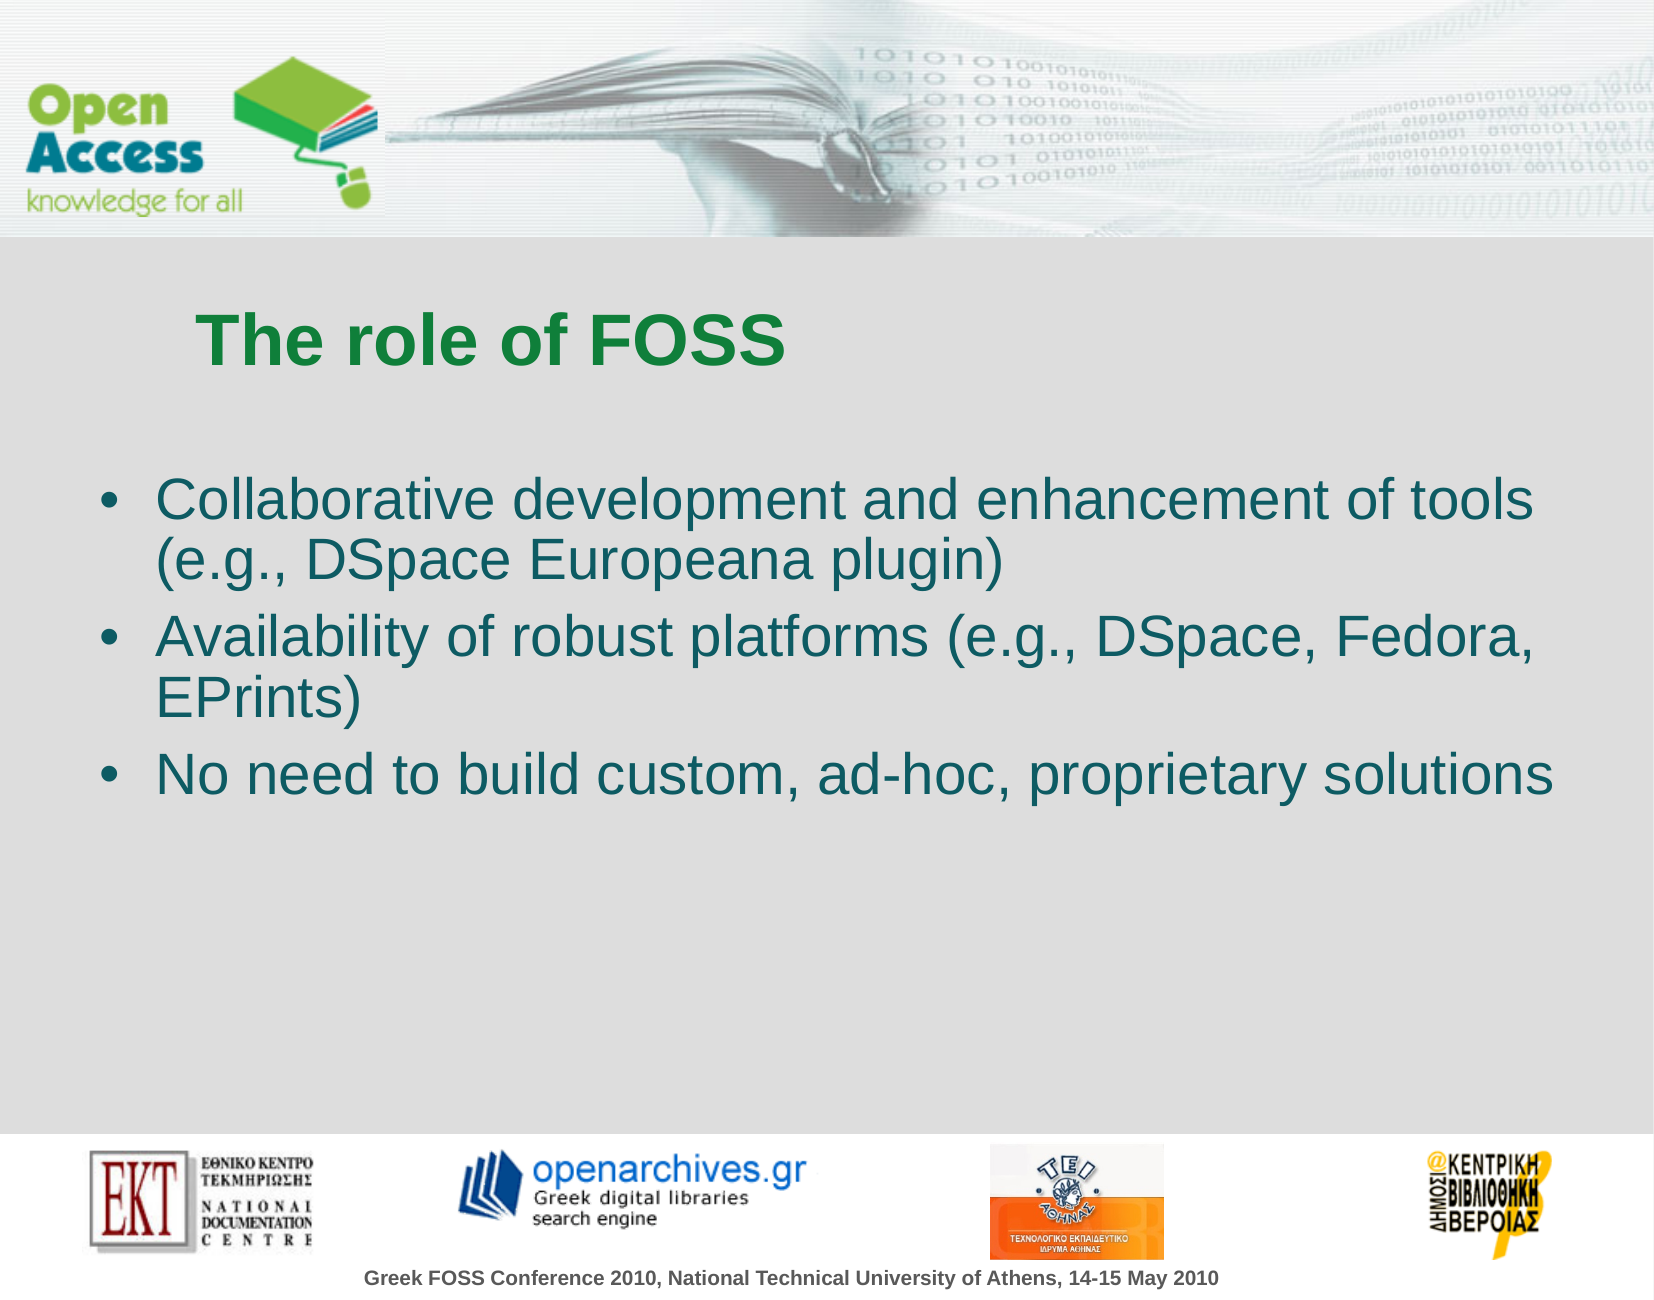

The role of FOSS
Collaborative development and enhancement of tools (e.g., DSpace Europeana plugin)
Availability of robust platforms (e.g., DSpace, Fedora, EPrints)
No need to build custom, ad-hoc, proprietary solutions